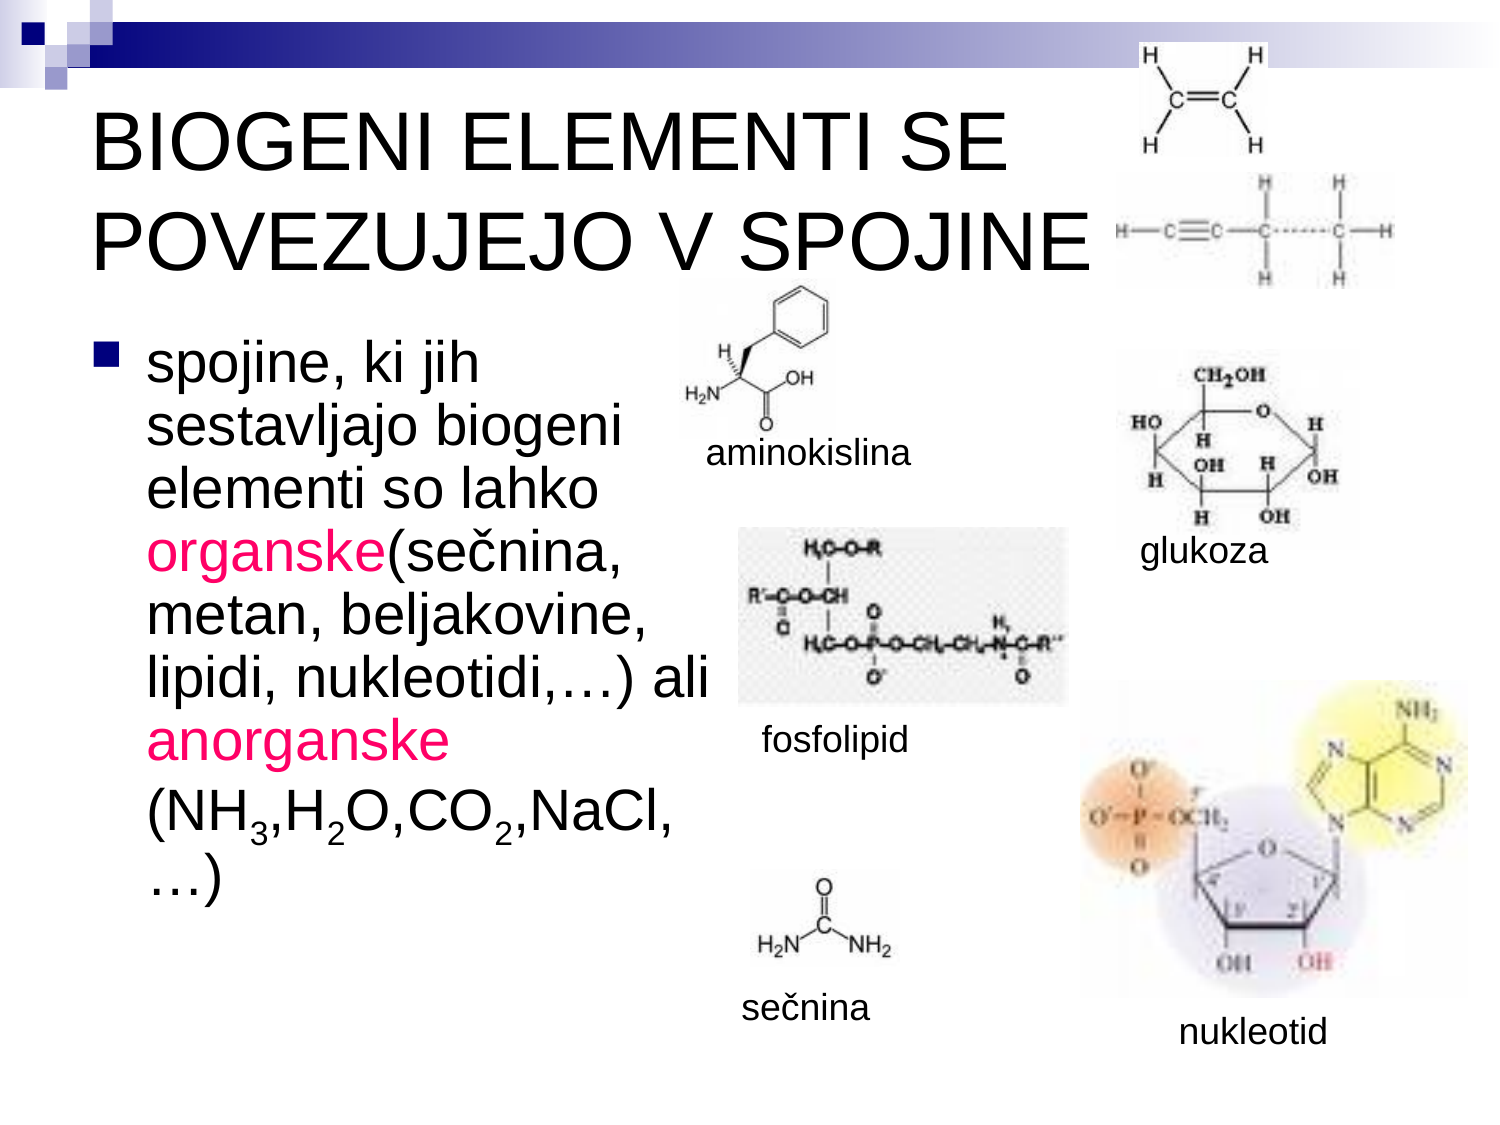

# BIOGENI ELEMENTI SE POVEZUJEJO V SPOJINE
spojine, ki jih sestavljajo biogeni elementi so lahko organske(sečnina, metan, beljakovine, lipidi, nukleotidi,…) ali anorganske (NH3,H2O,CO2,NaCl,…)
aminokislina
glukoza
fosfolipid
sečnina
nukleotid